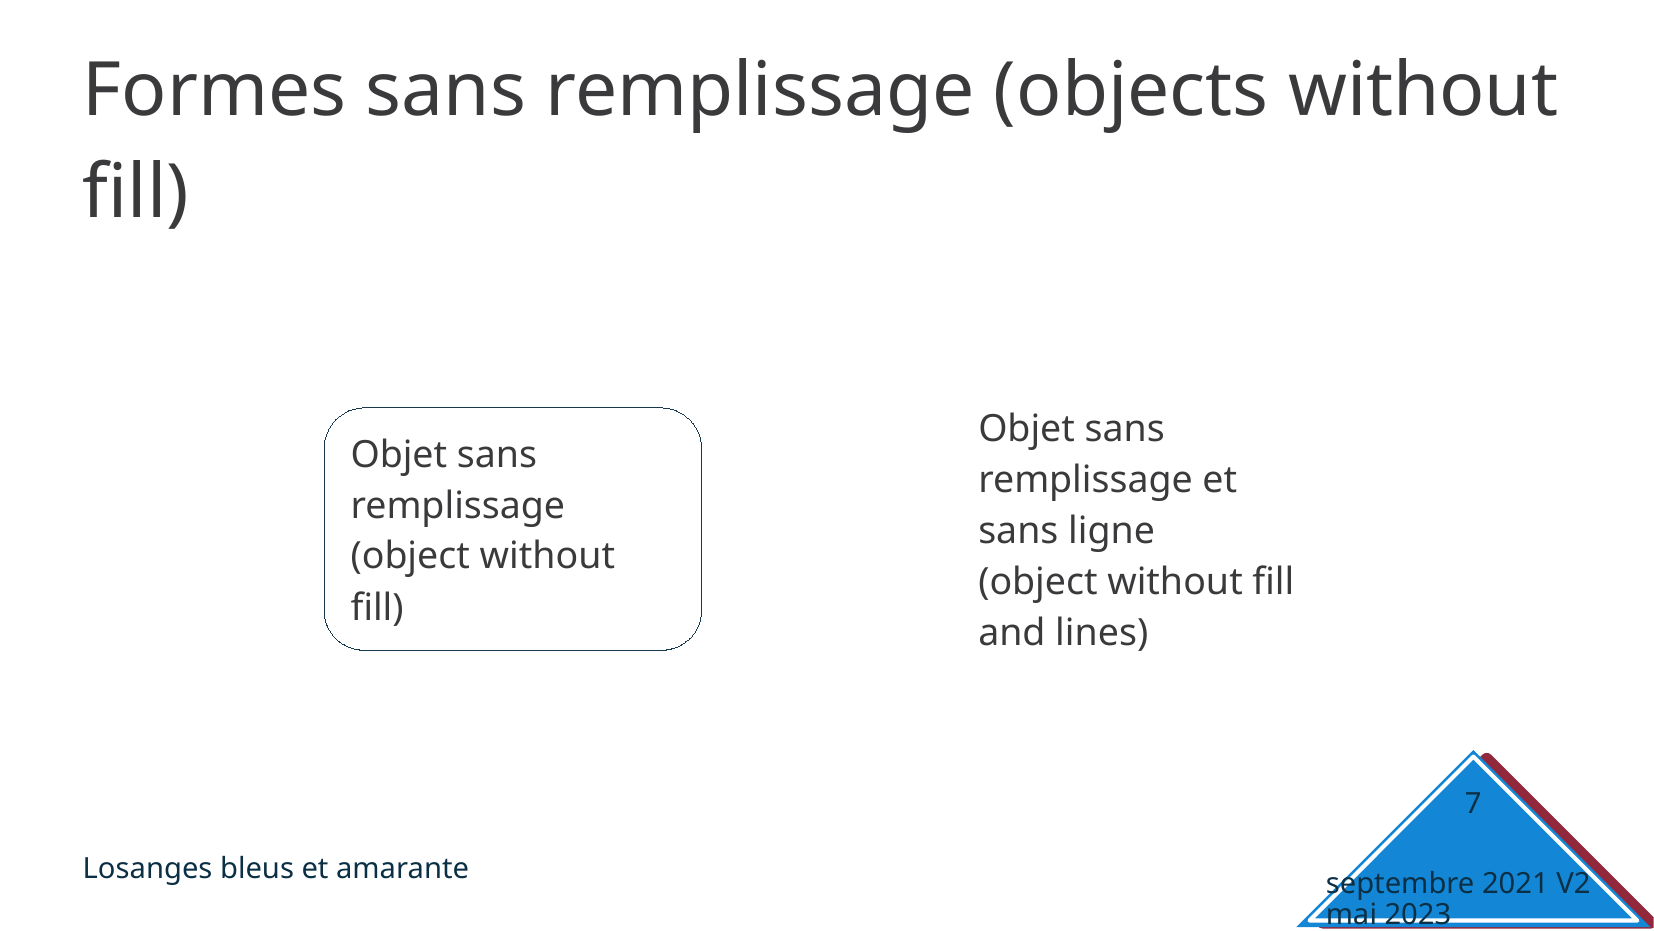

# Formes sans remplissage (objects without fill)
Objet sans remplissage et sans ligne
(object without fill and lines)
Objet sans remplissage
(object without fill)
7
Losanges bleus et amarante
septembre 2021 V2 mai 2023